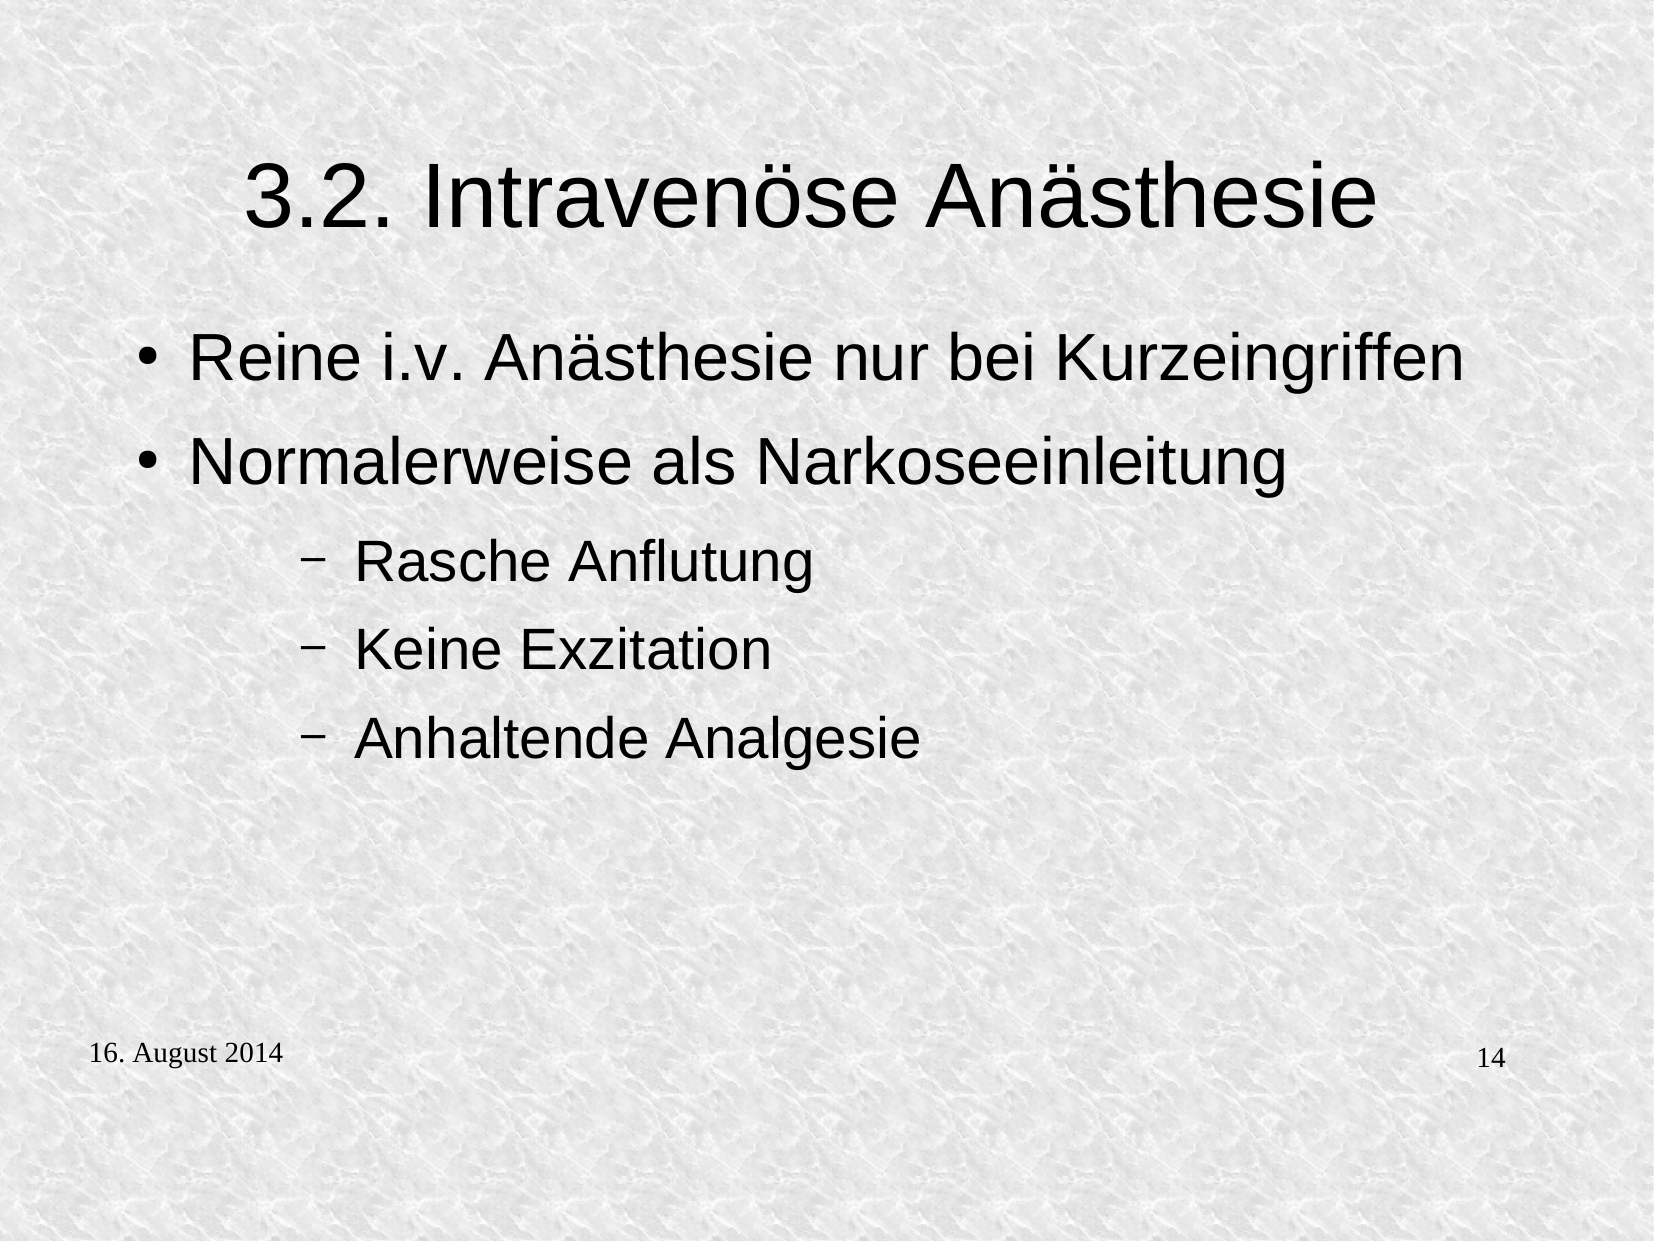

# 3.2. Intravenöse Anästhesie
Reine i.v. Anästhesie nur bei Kurzeingriffen
Normalerweise als Narkoseeinleitung
Rasche Anflutung
Keine Exzitation
Anhaltende Analgesie
16. August 2014
14